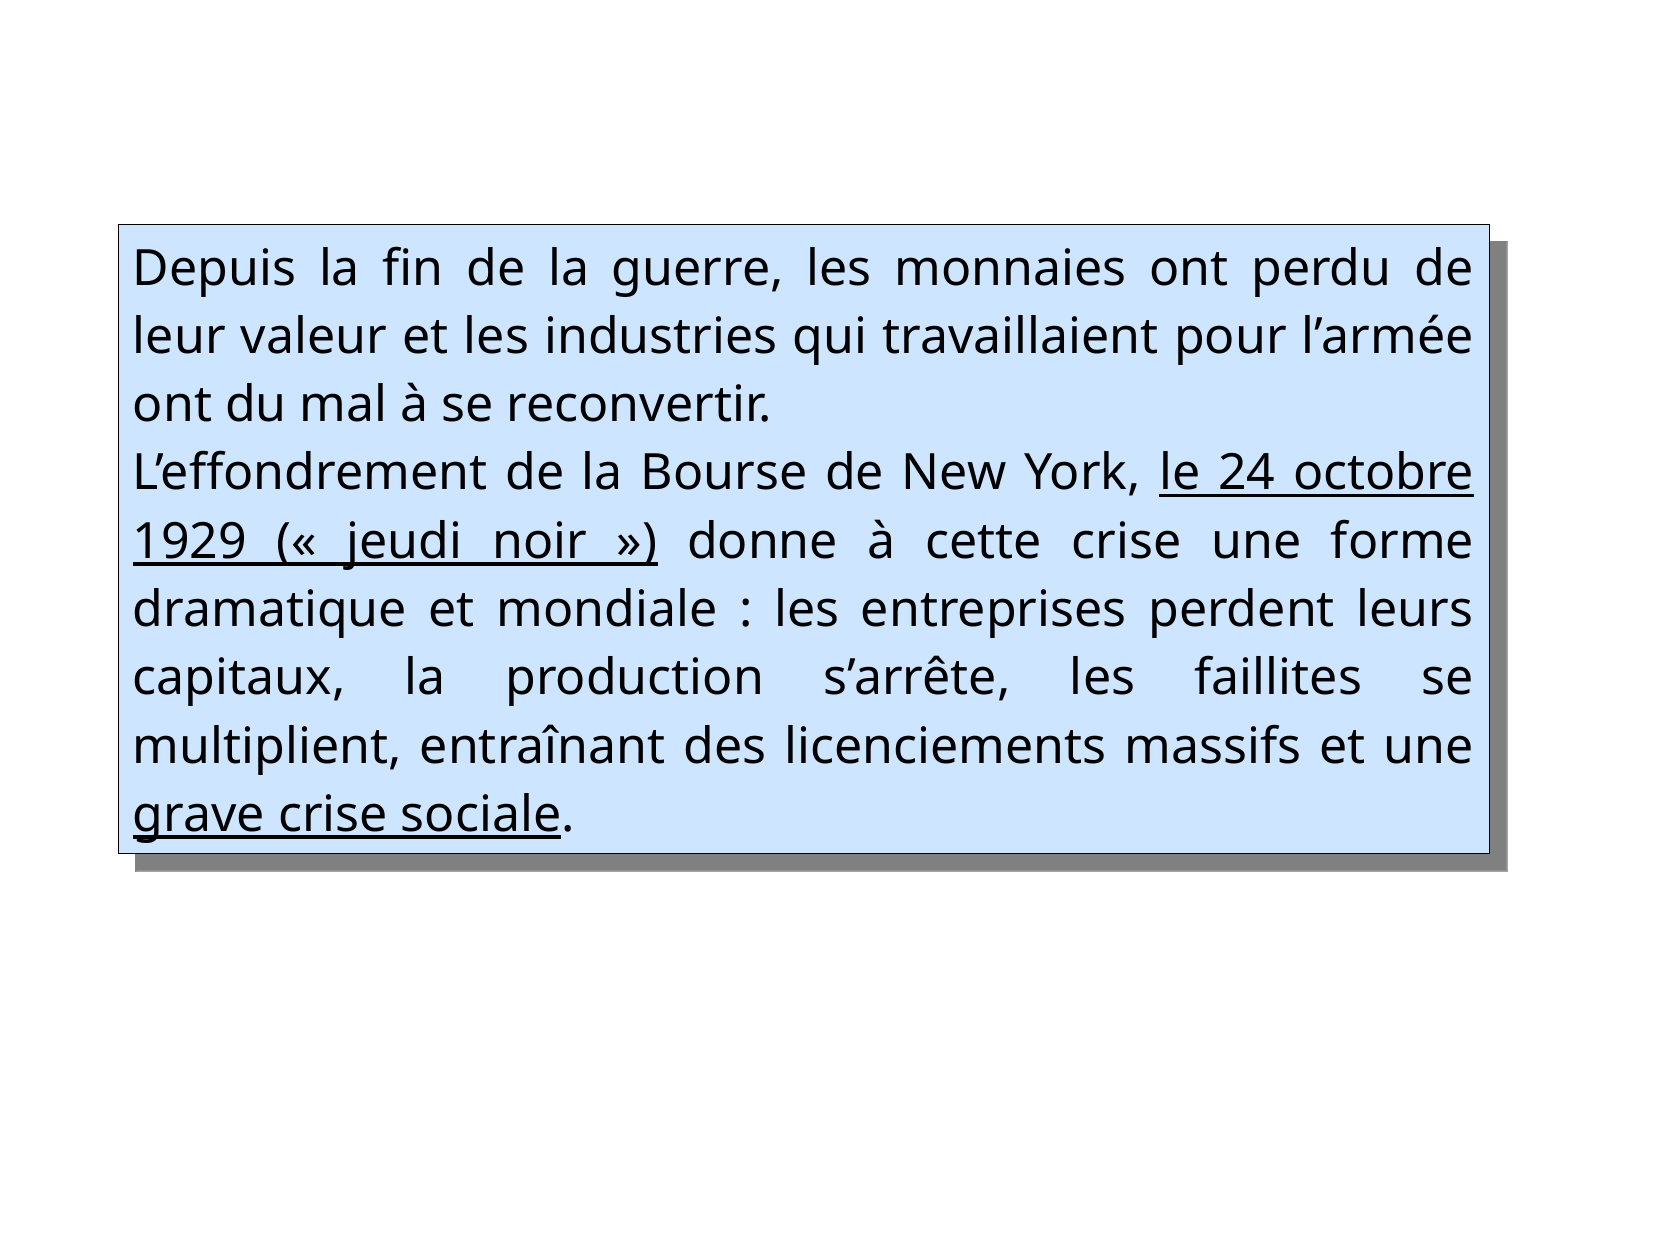

Depuis la fin de la guerre, les monnaies ont perdu de leur valeur et les industries qui travaillaient pour l’armée ont du mal à se reconvertir.
L’effondrement de la Bourse de New York, le 24 octobre 1929 (« jeudi noir ») donne à cette crise une forme dramatique et mondiale : les entreprises perdent leurs capitaux, la production s’arrête, les faillites se multiplient, entraînant des licenciements massifs et une grave crise sociale.